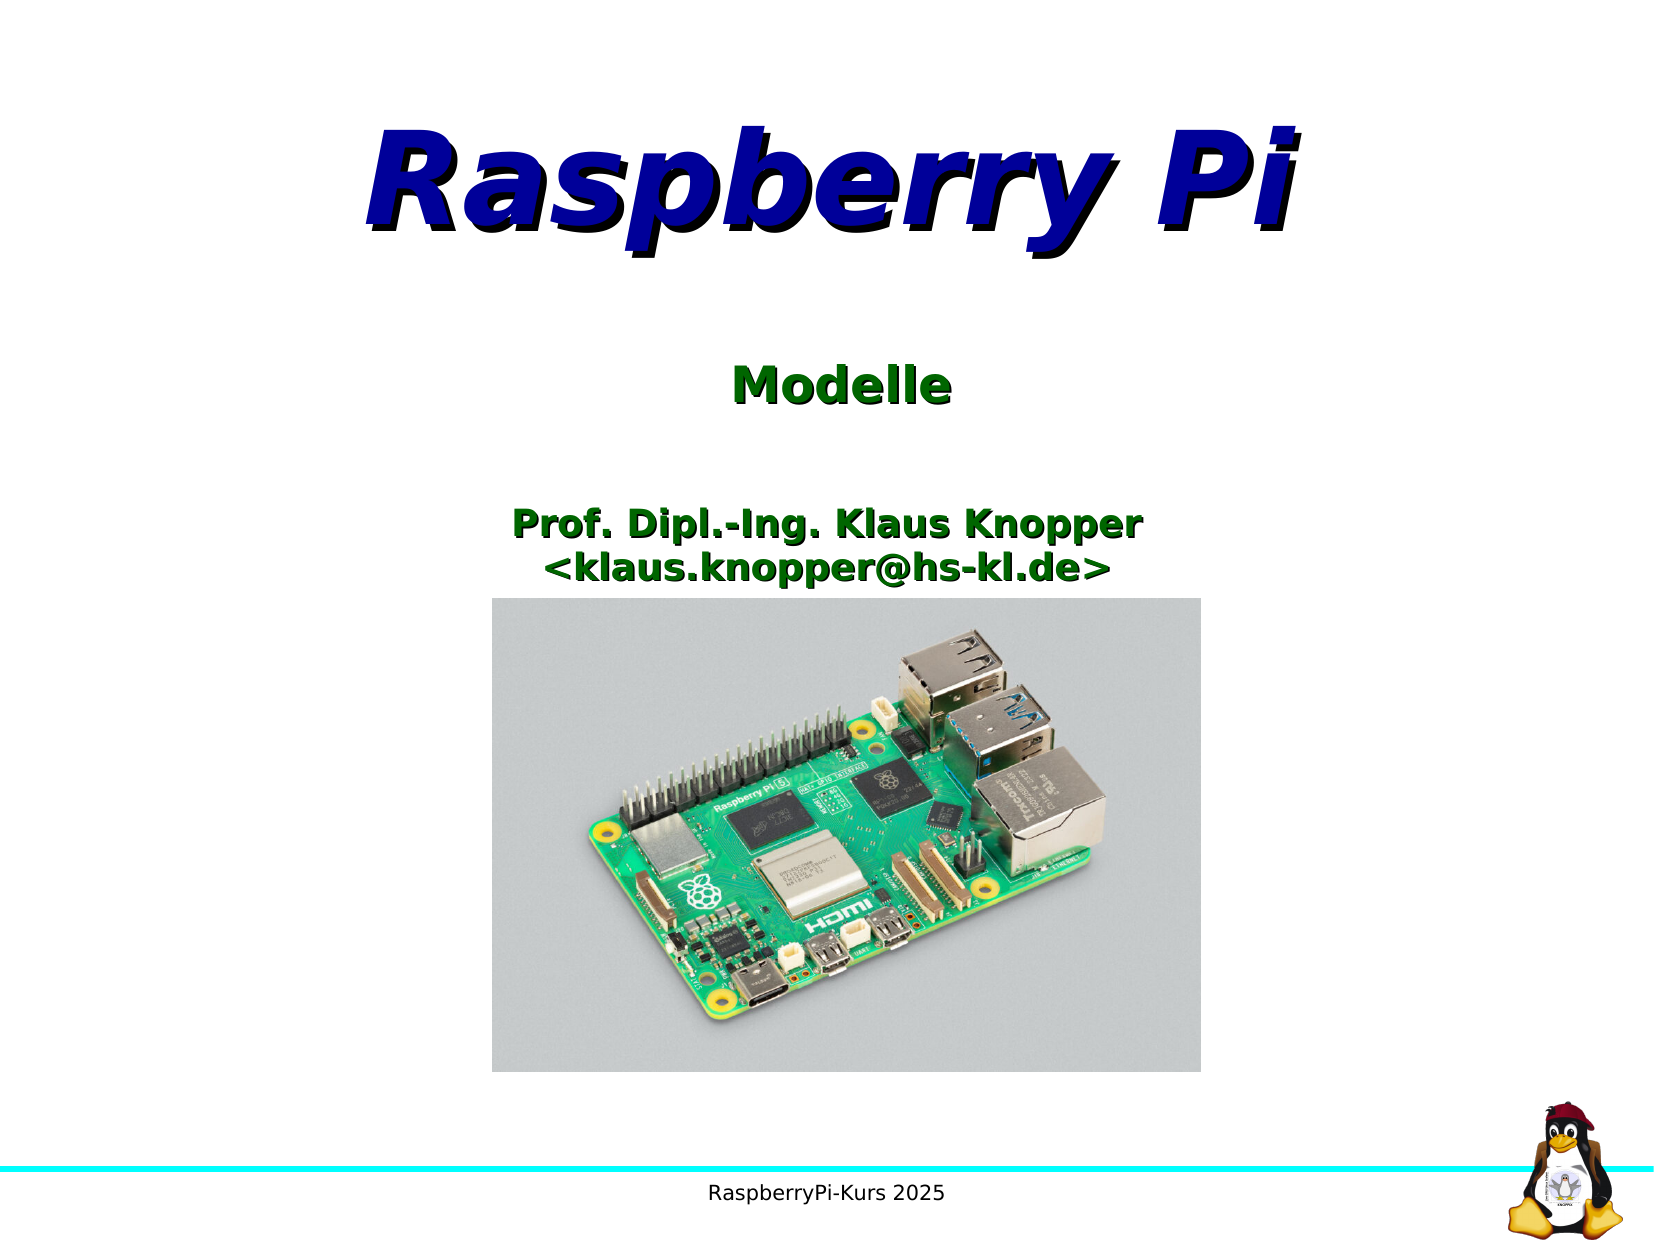

# Raspberry Pi
Modelle
Prof. Dipl.-Ing. Klaus Knopper
<klaus.knopper@hs-kl.de>